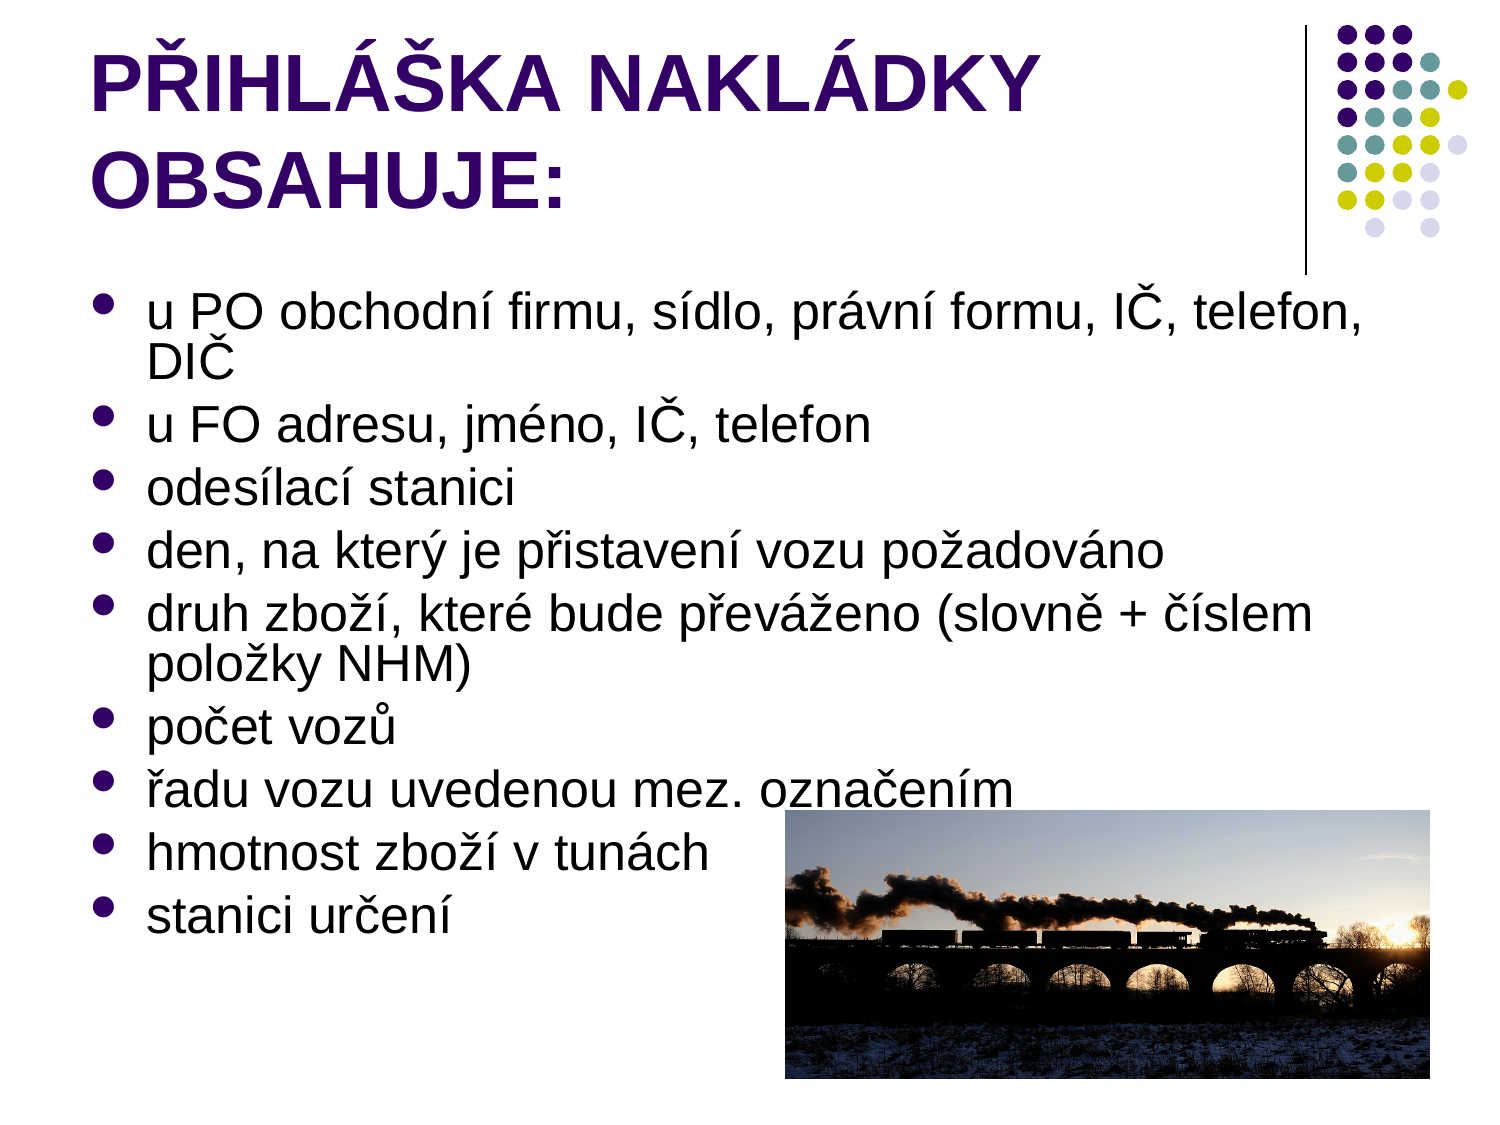

# PŘIHLÁŠKA NAKLÁDKY OBSAHUJE:
u PO obchodní firmu, sídlo, právní formu, IČ, telefon, DIČ
u FO adresu, jméno, IČ, telefon
odesílací stanici
den, na který je přistavení vozu požadováno
druh zboží, které bude převáženo (slovně + číslem položky NHM)
počet vozů
řadu vozu uvedenou mez. označením
hmotnost zboží v tunách
stanici určení